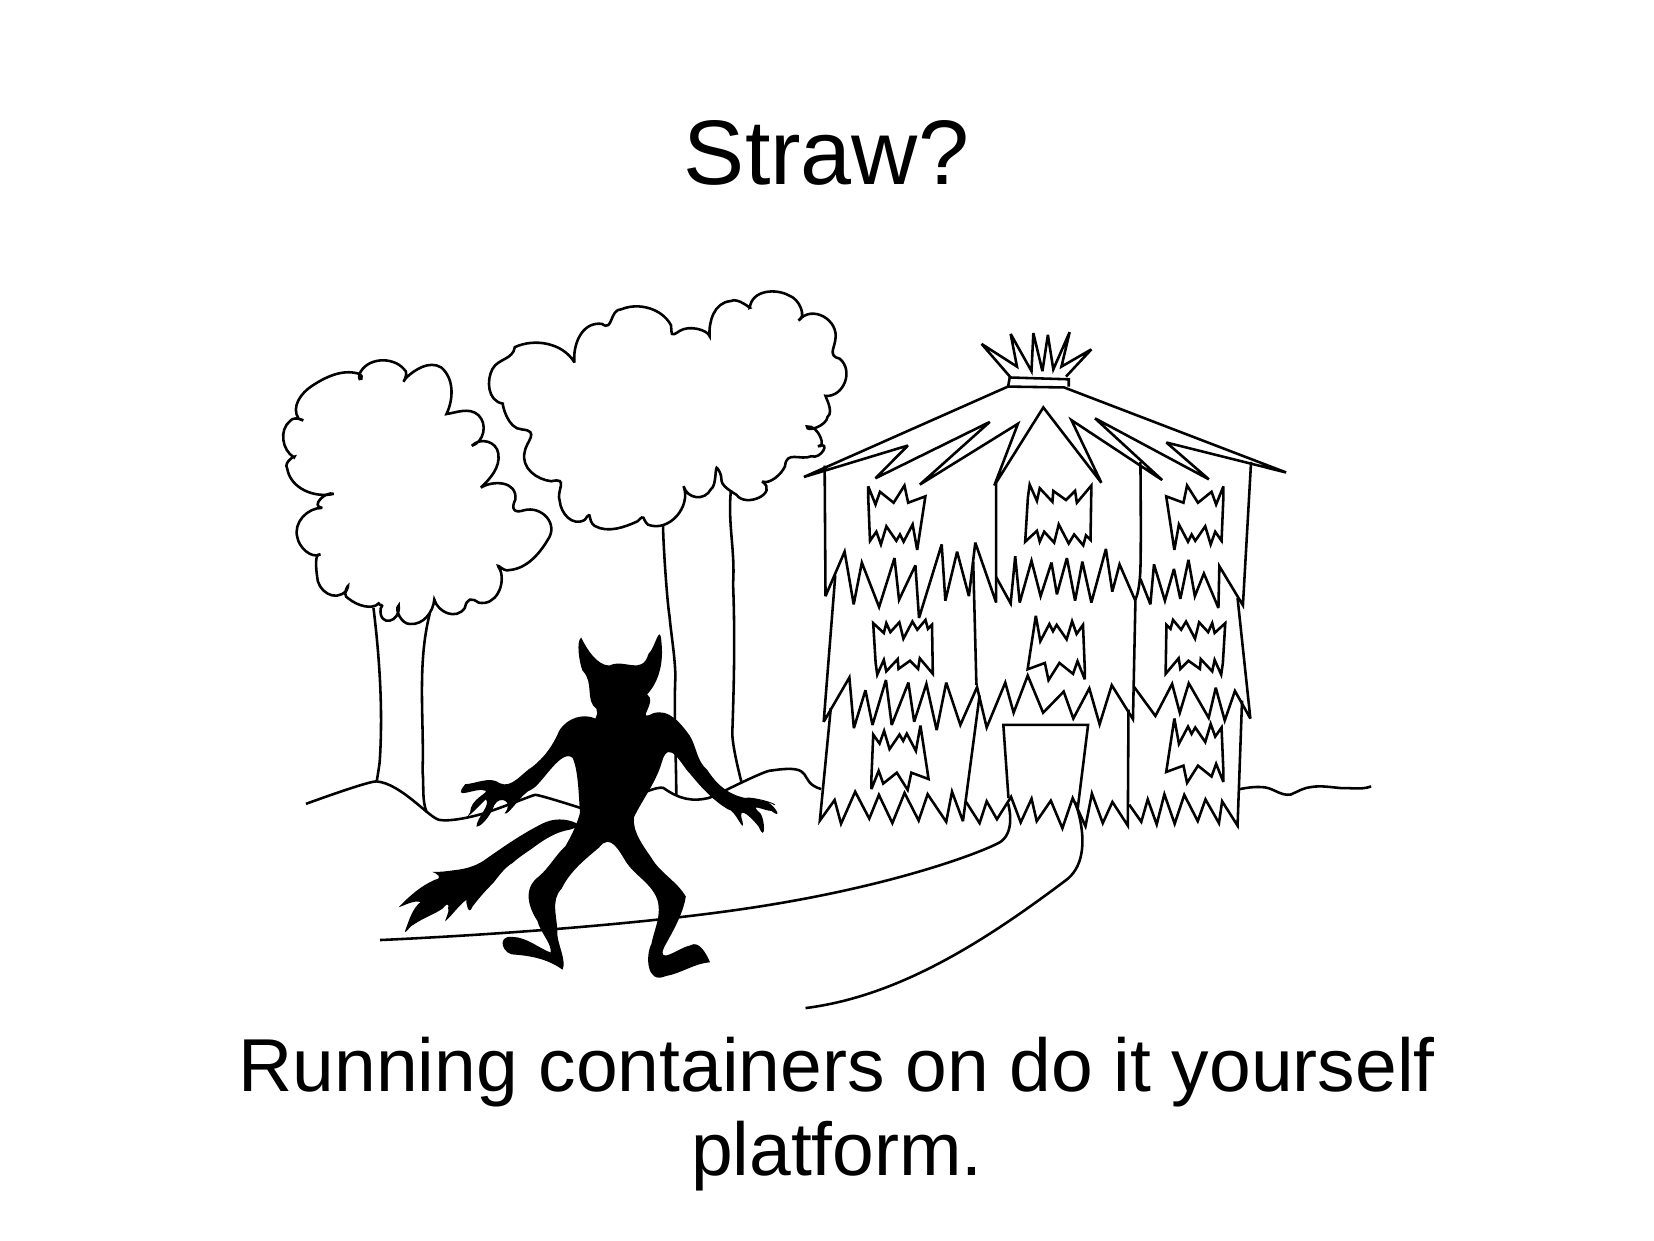

# Straw?
Running containers on do it yourself platform.